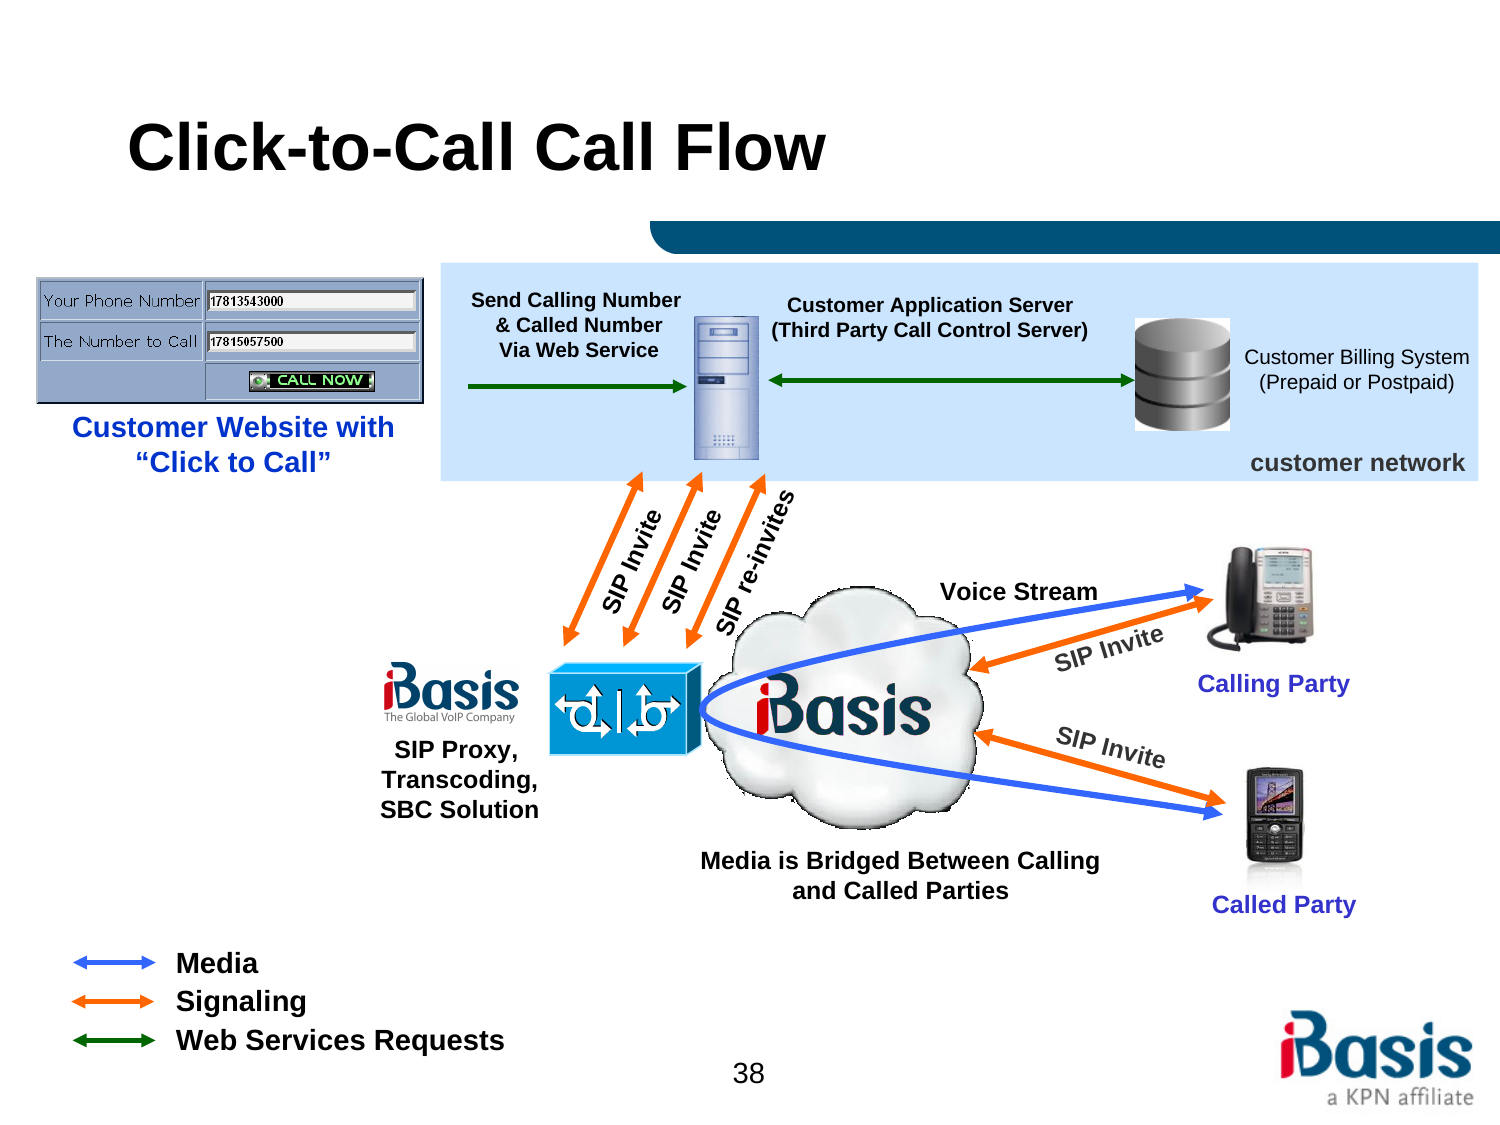

# Click-to-Call Call Flow
Send Calling Number
& Called Number
Via Web Service
Customer Application Server
(Third Party Call Control Server)
Customer Billing System
(Prepaid or Postpaid)
Customer Website with “Click to Call”
customer network
SIP re-invites
SIP Invite
SIP Invite
Voice Stream
SIP Invite
Calling Party
SIP Invite
SIP Proxy,
Transcoding,
SBC Solution
Media is Bridged Between Calling and Called Parties
Called Party
Media
Signaling
Web Services Requests